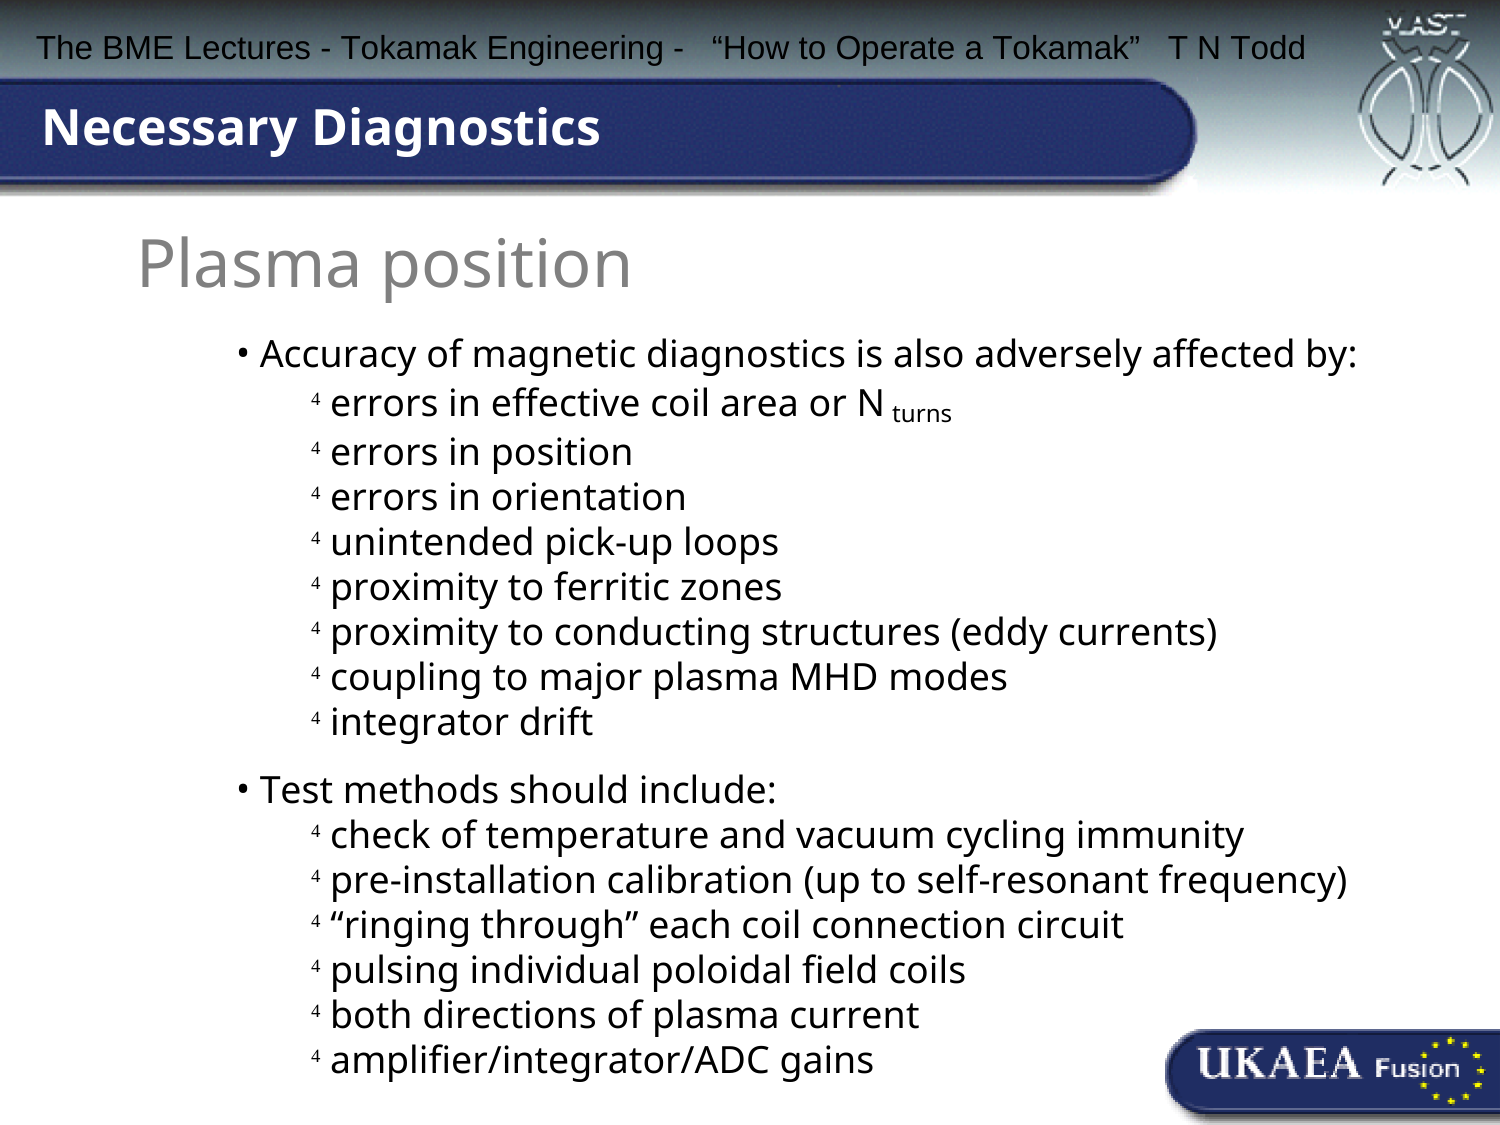

Necessary Diagnostics
The BME Lectures - Tokamak Engineering - “How to Operate a Tokamak” T N Todd
Plasma position
 Accuracy of magnetic diagnostics is also adversely affected by:
 errors in effective coil area or N turns
 errors in position
 errors in orientation
 unintended pick-up loops
 proximity to ferritic zones
 proximity to conducting structures (eddy currents)
 coupling to major plasma MHD modes
 integrator drift
 Test methods should include:
 check of temperature and vacuum cycling immunity
 pre-installation calibration (up to self-resonant frequency)
 “ringing through” each coil connection circuit
 pulsing individual poloidal field coils
 both directions of plasma current
 amplifier/integrator/ADC gains